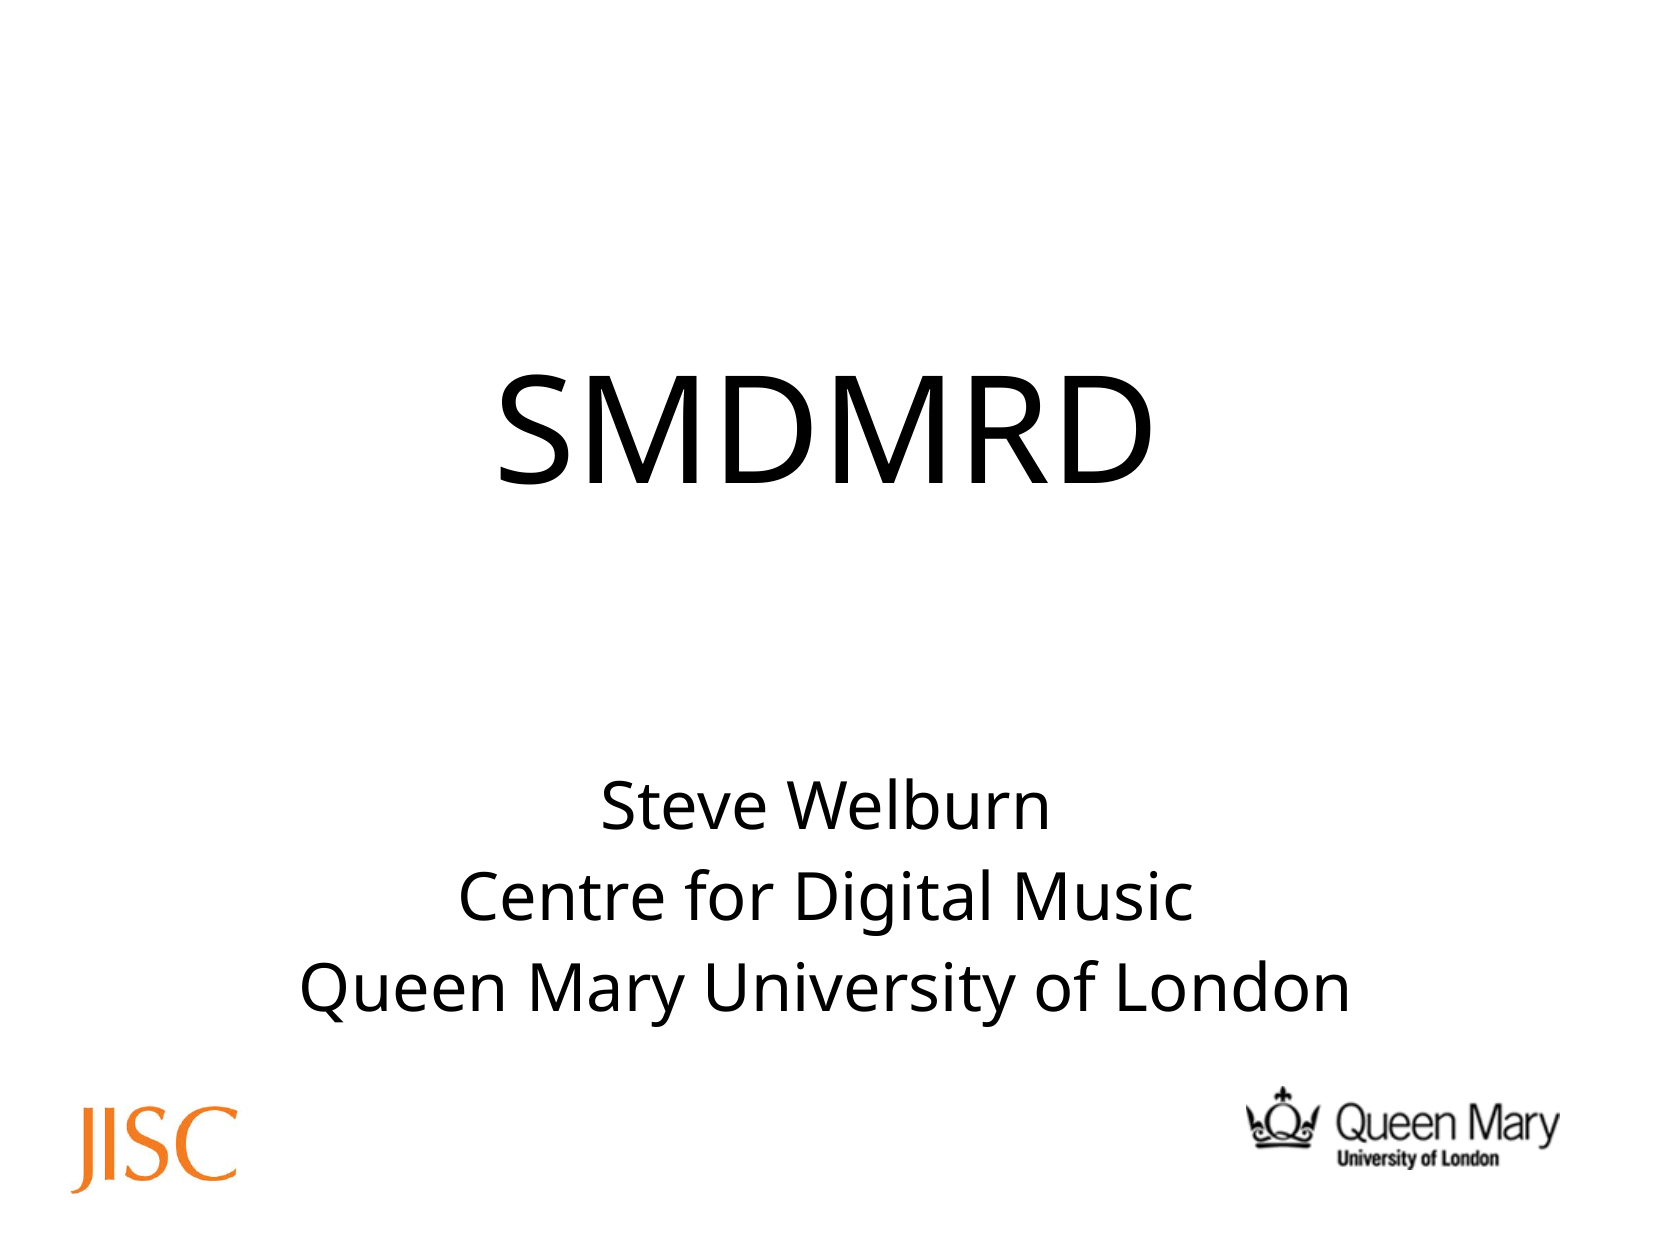

# SMDMRD
Steve Welburn
Centre for Digital Music
Queen Mary University of London